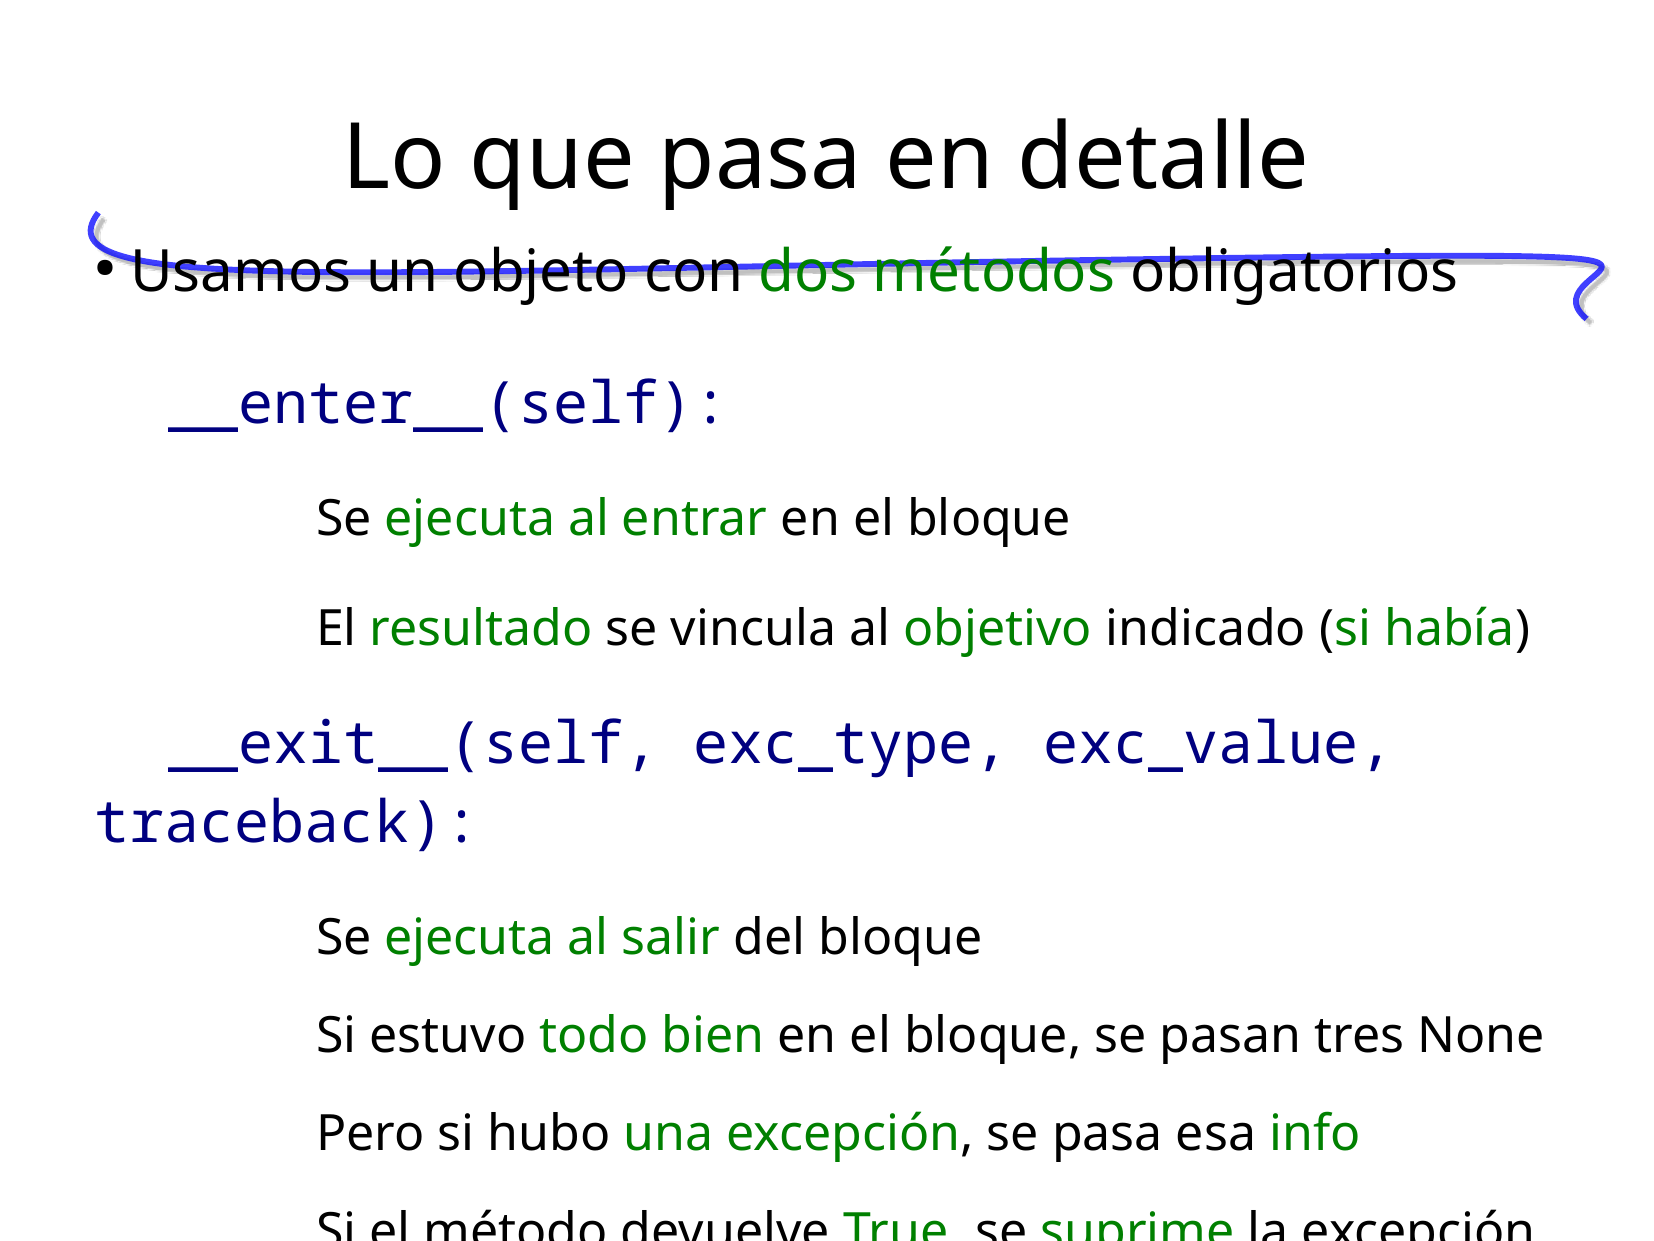

Lo que pasa en detalle
# Usamos un objeto con dos métodos obligatorios
	__enter__(self):
			Se ejecuta al entrar en el bloque
			El resultado se vincula al objetivo indicado (si había)
	__exit__(self, exc_type, exc_value, traceback):
			Se ejecuta al salir del bloque
			Si estuvo todo bien en el bloque, se pasan tres None
			Pero si hubo una excepción, se pasa esa info
			Si el método devuelve True, se suprime la excepción